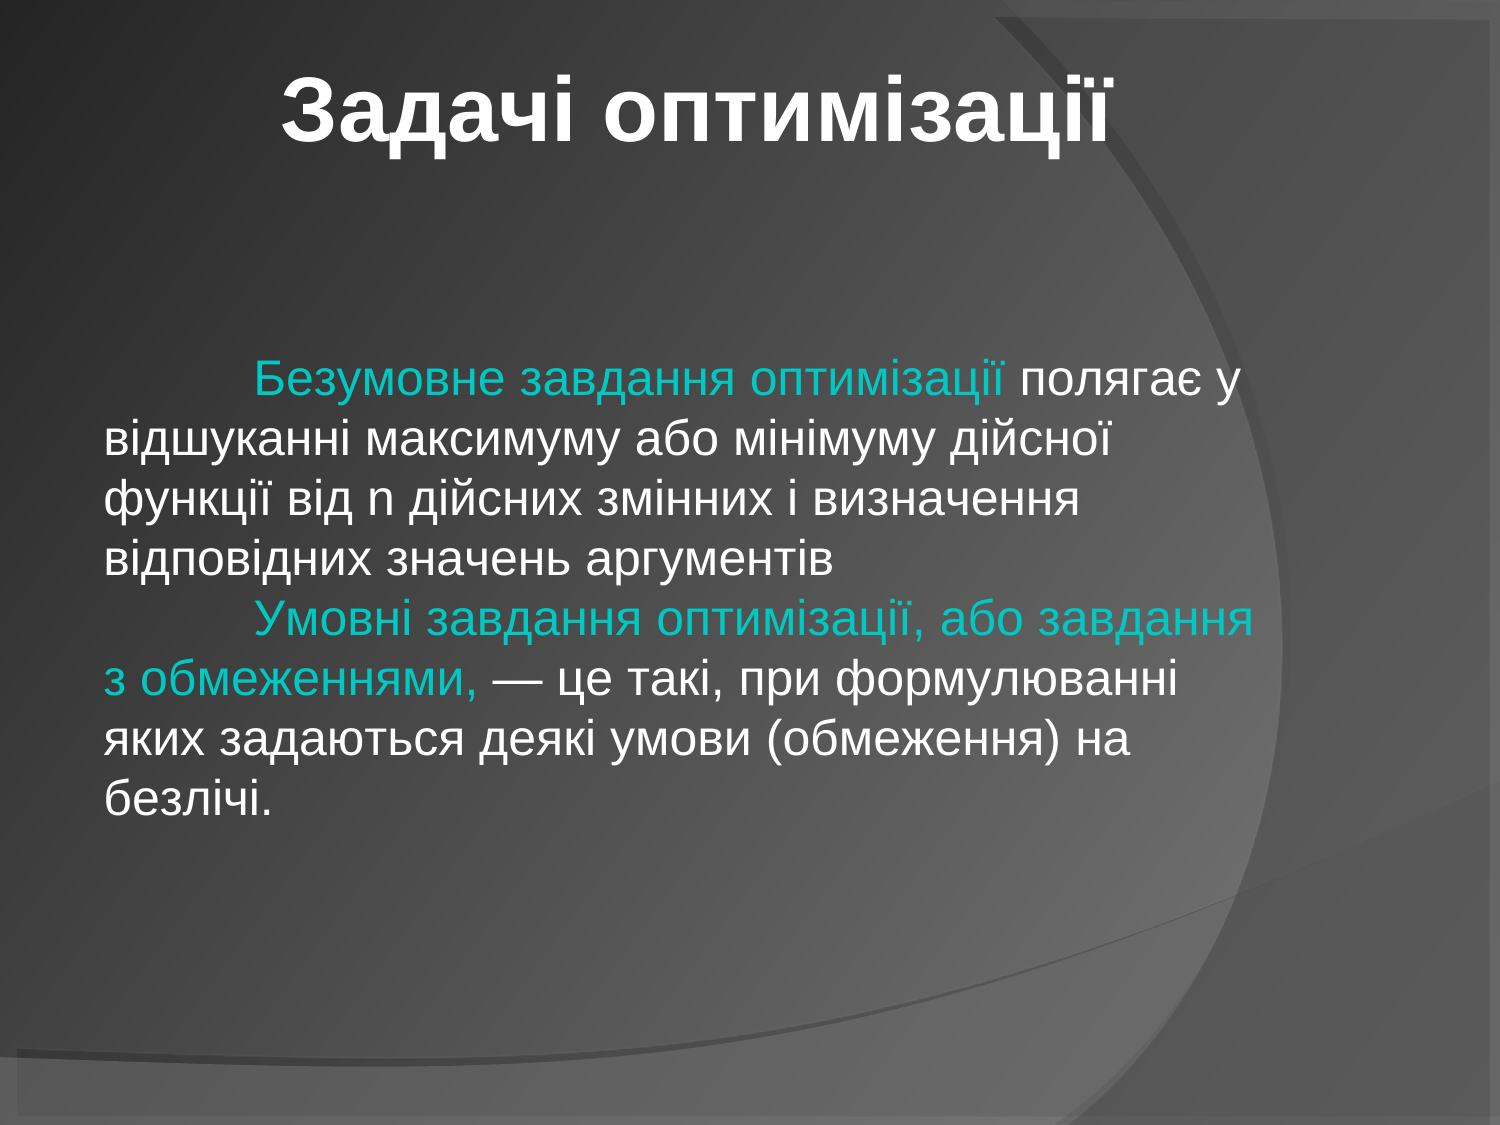

Задачі оптимізації
	Безумовне завдання оптимізації полягає у відшуканні максимуму або мінімуму дійсної функції від n дійсних змінних і визначення відповідних значень аргументів
	Умовні завдання оптимізації, або завдання з обмеженнями, — це такі, при формулюванні яких задаються деякі умови (обмеження) на безлічі.